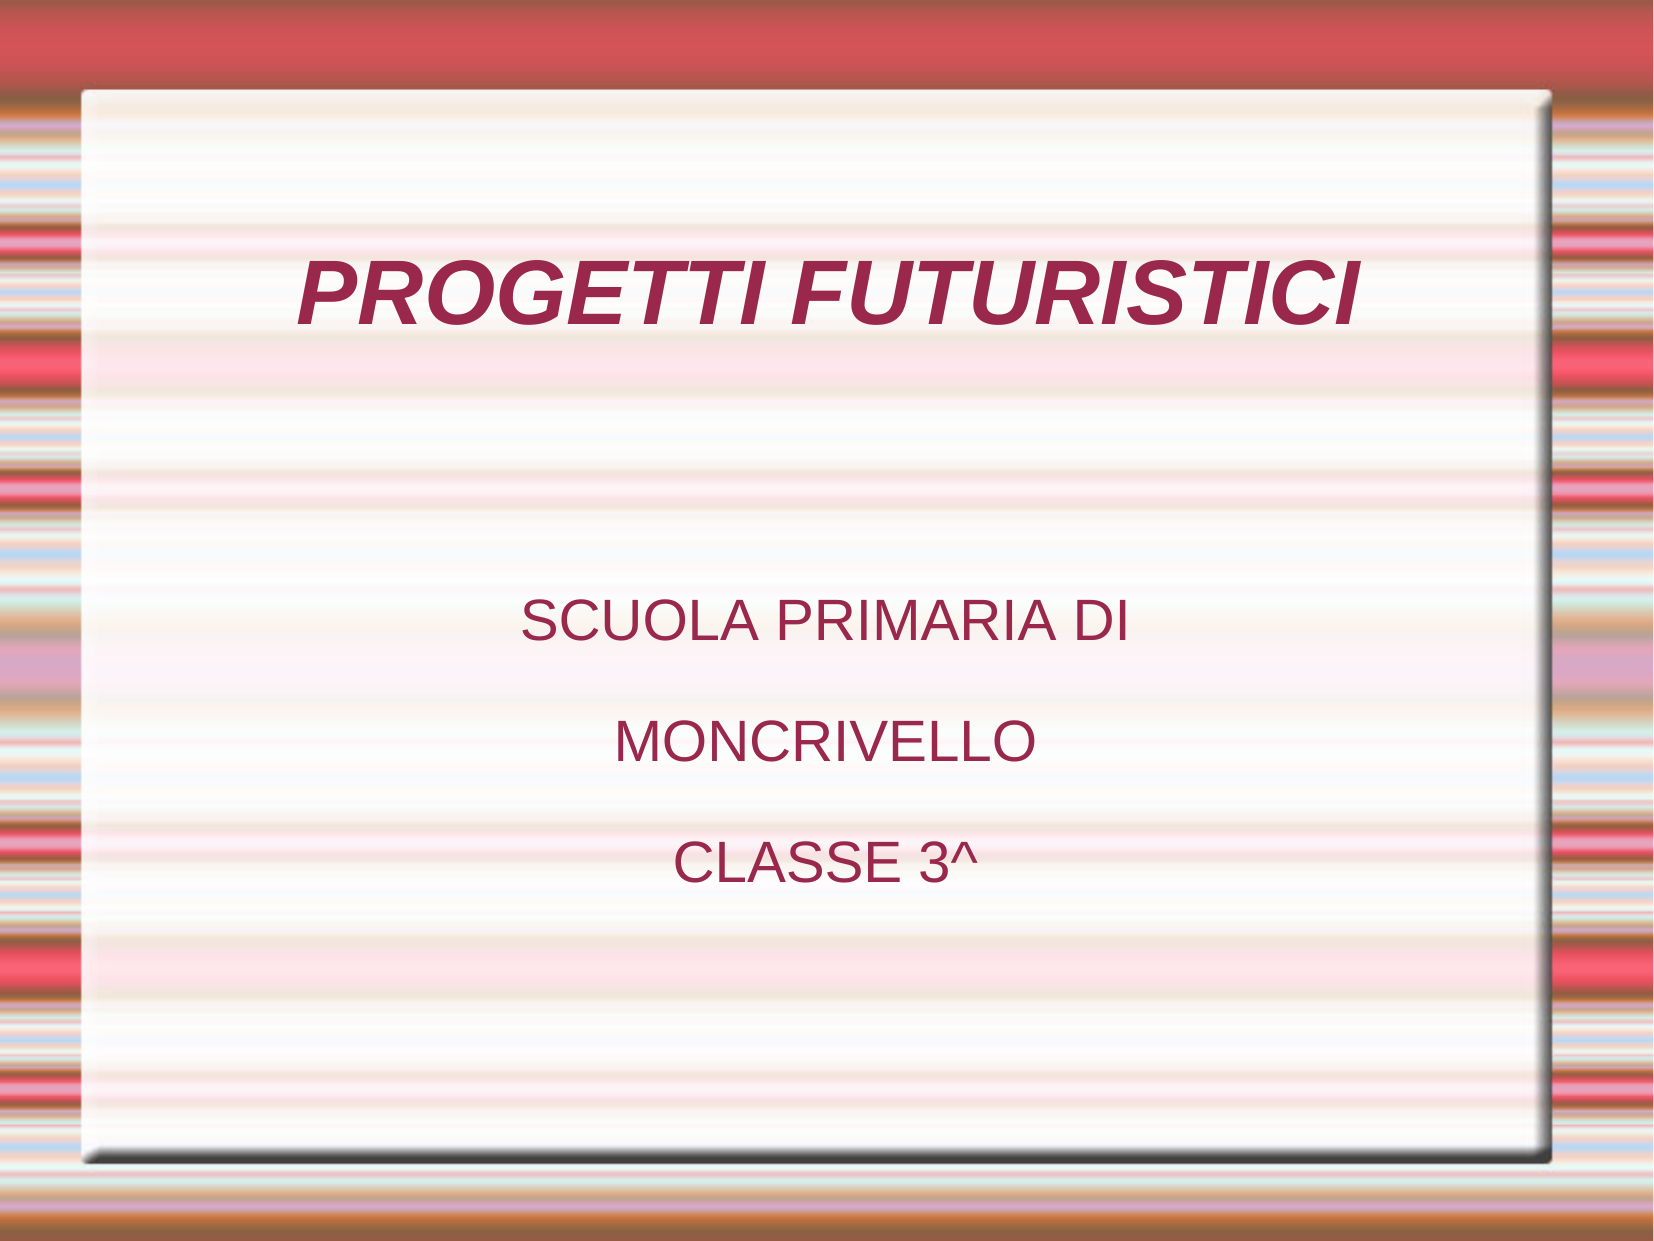

# PROGETTI FUTURISTICI
SCUOLA PRIMARIA DI
MONCRIVELLO
CLASSE 3^